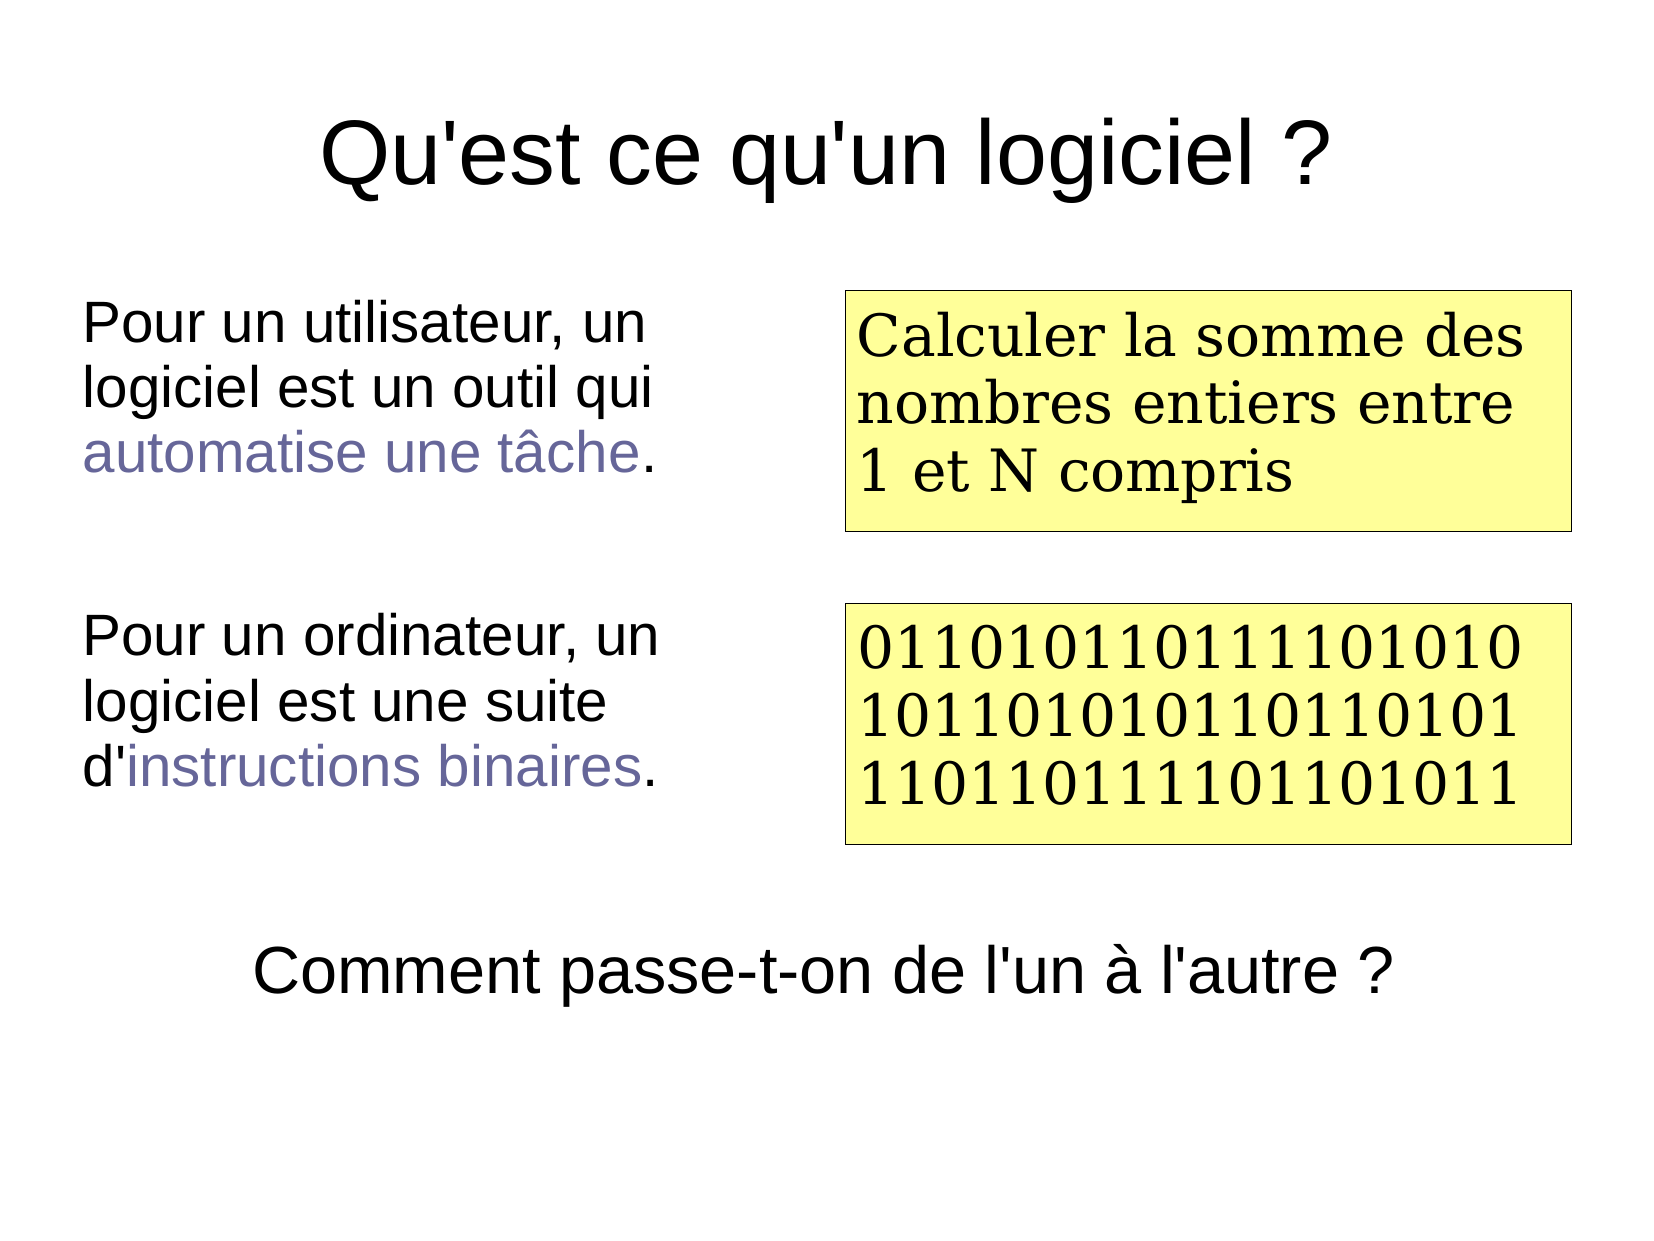

# Qu'est ce qu'un logiciel ?
Pour un utilisateur, un logiciel est un outil qui automatise une tâche.
Calculer la somme des nombres entiers entre 1 et N compris
Pour un ordinateur, un logiciel est une suite d'instructions binaires.
011010110111101010101101010110110101110110111101101011
Comment passe-t-on de l'un à l'autre ?